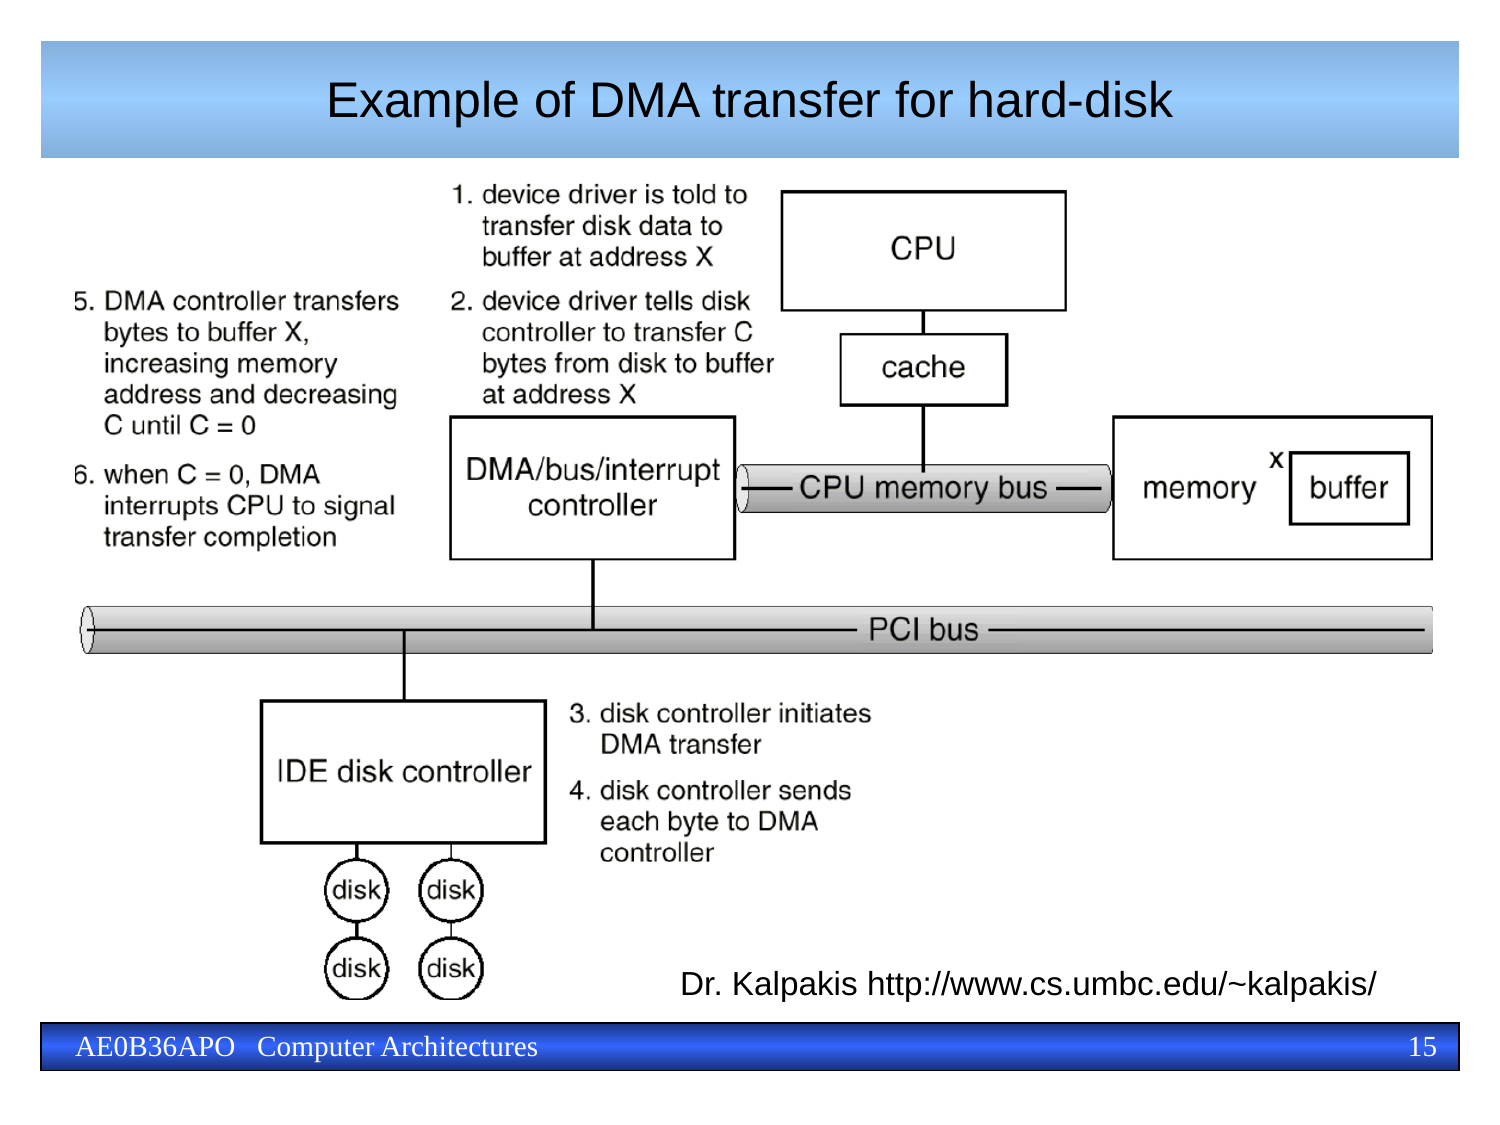

# Example of DMA transfer for hard-disk
Dr. Kalpakis http://www.cs.umbc.edu/~kalpakis/
AE0B36APO Computer Architectures
15